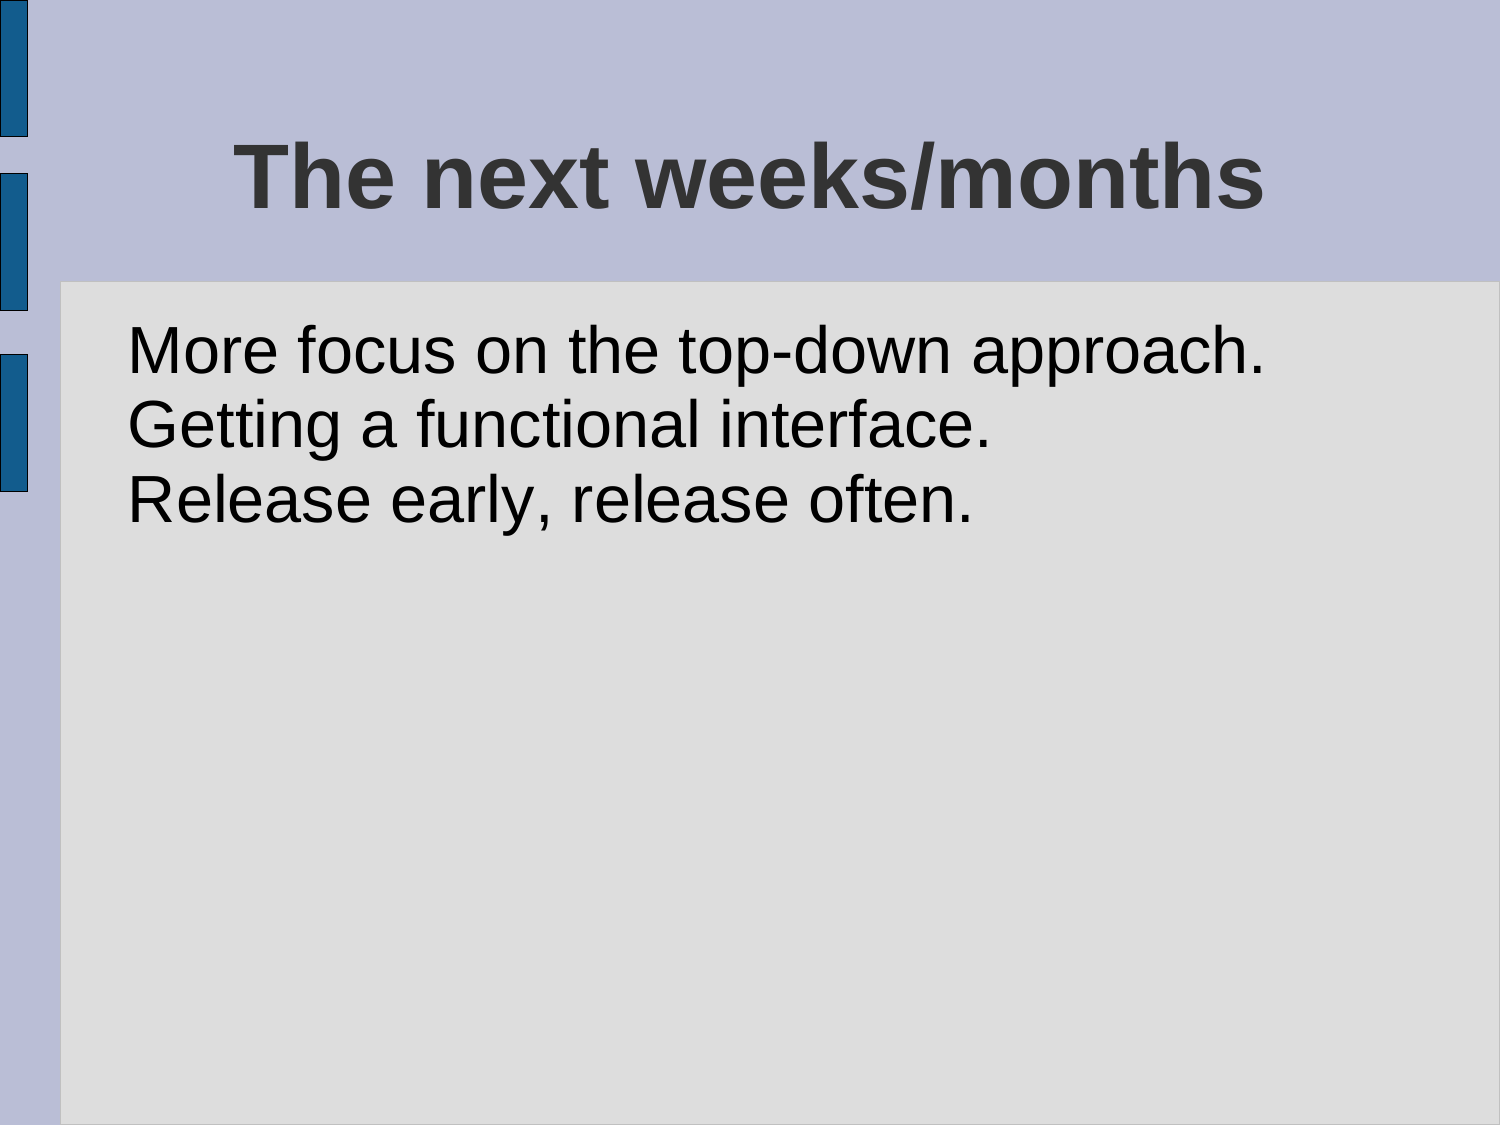

# The next weeks/months
More focus on the top-down approach.
Getting a functional interface.
Release early, release often.